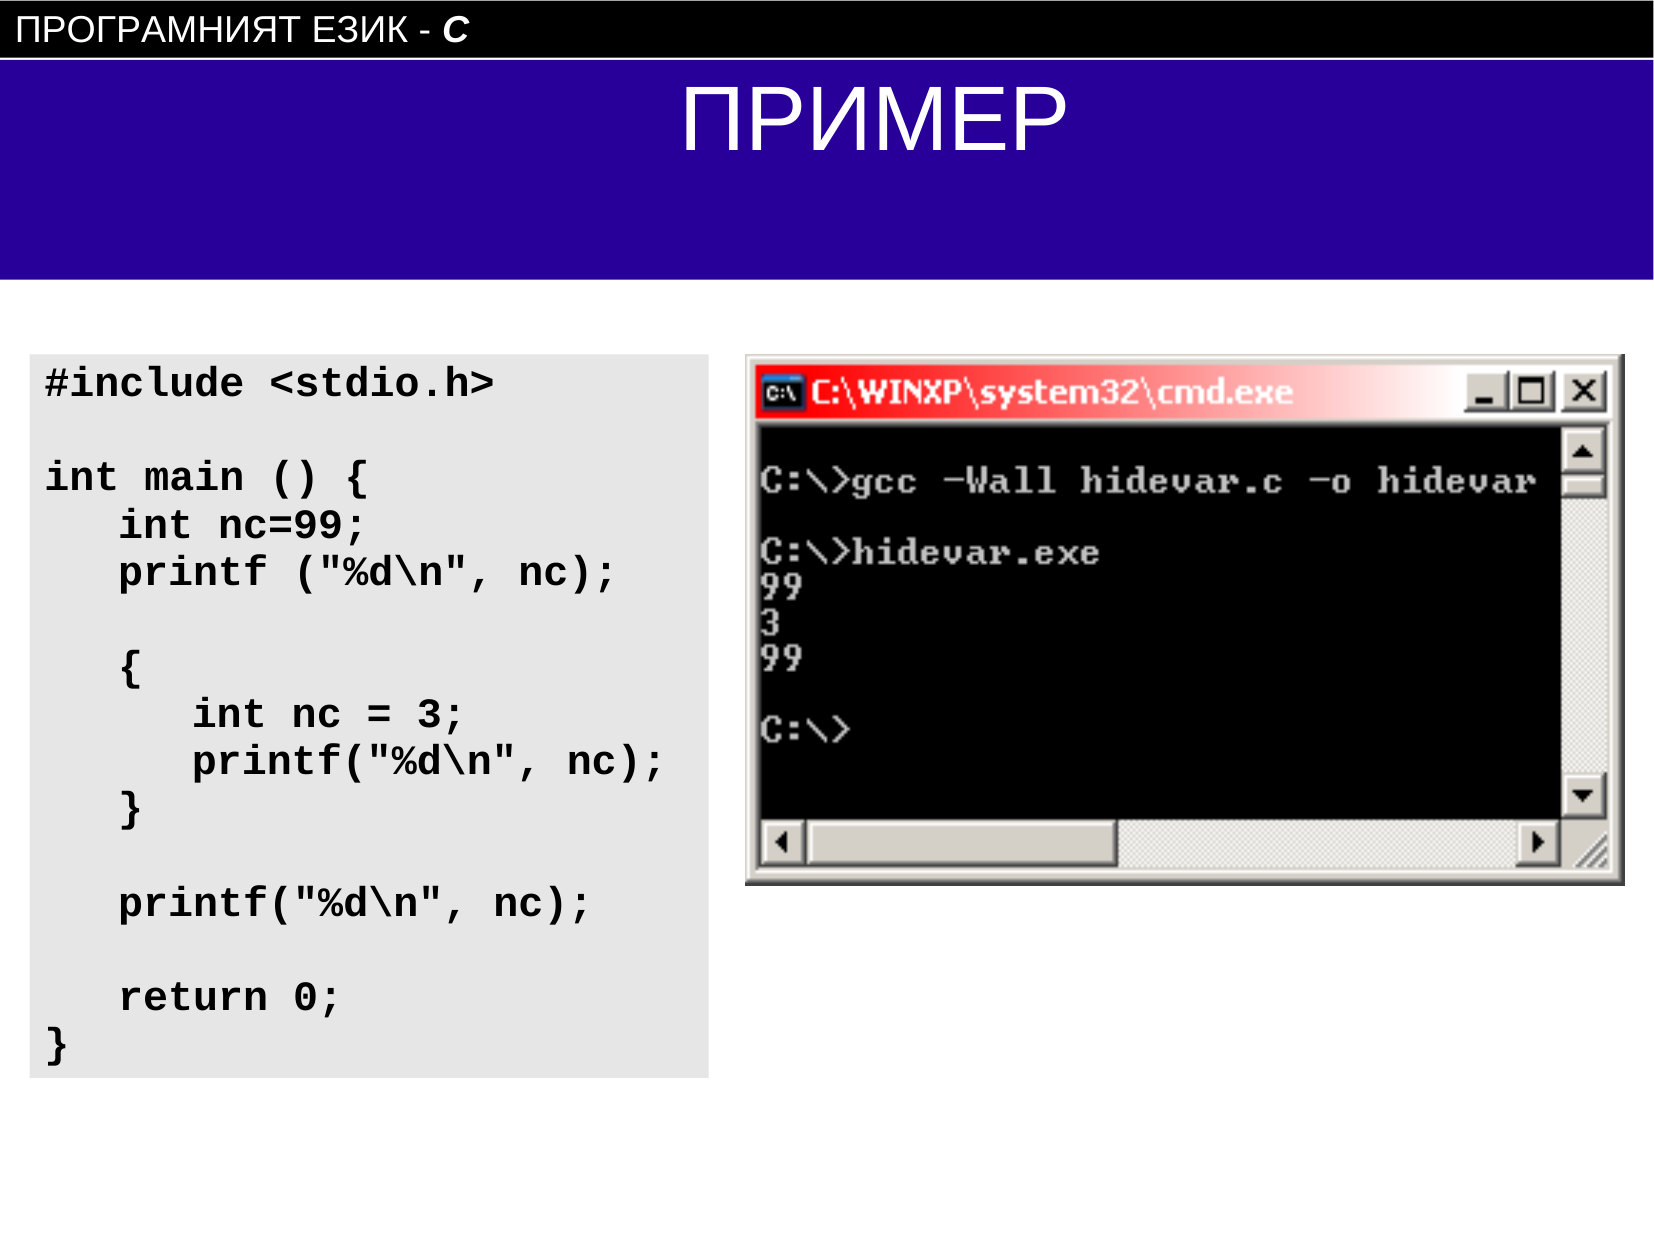

ПРОГРАМНИЯT ЕЗИК - С
									ПРИМЕР
#include <stdio.h>
int main () {
	int nc=99;
	printf ("%d\n", nc);
	{
		int nc = 3;
		printf("%d\n", nc);
	}
	printf("%d\n", nc);
	return 0;
}